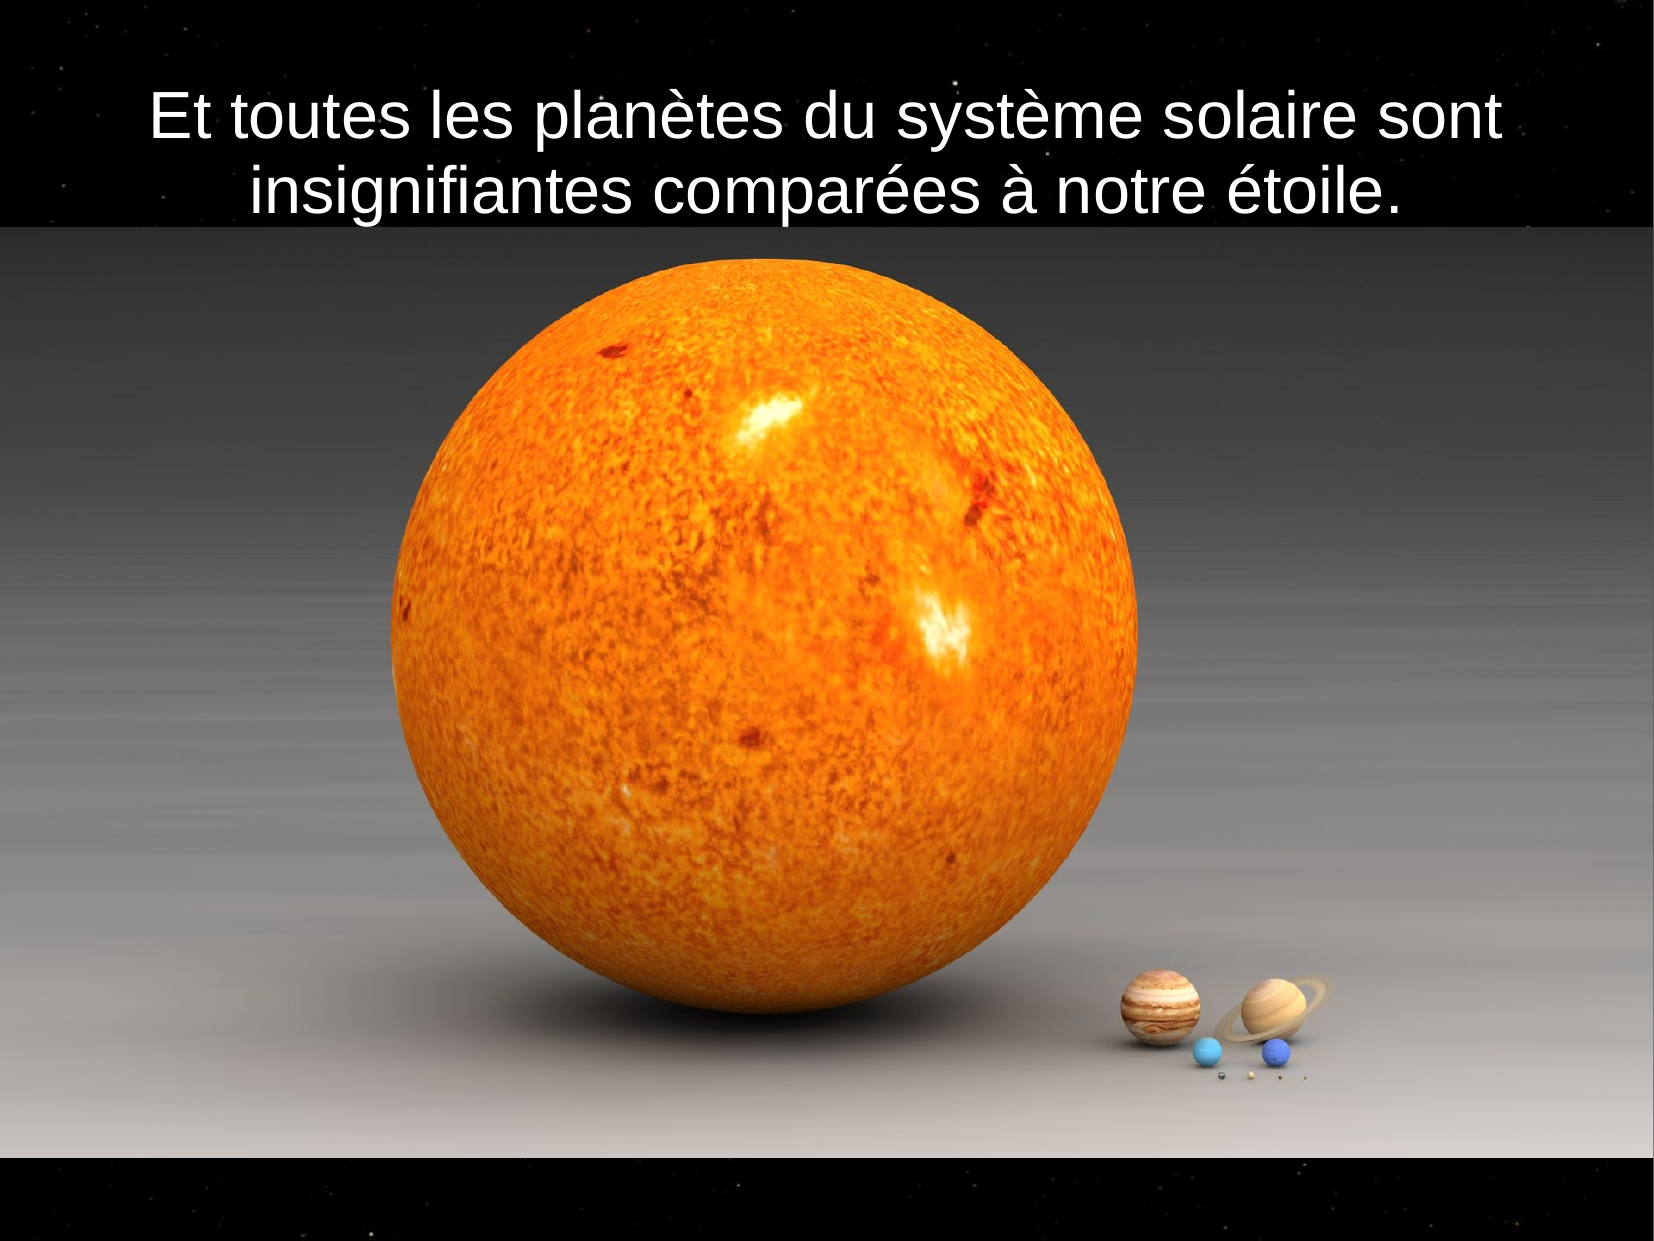

# Et toutes les planètes du système solaire sont insignifiantes comparées à notre étoile.